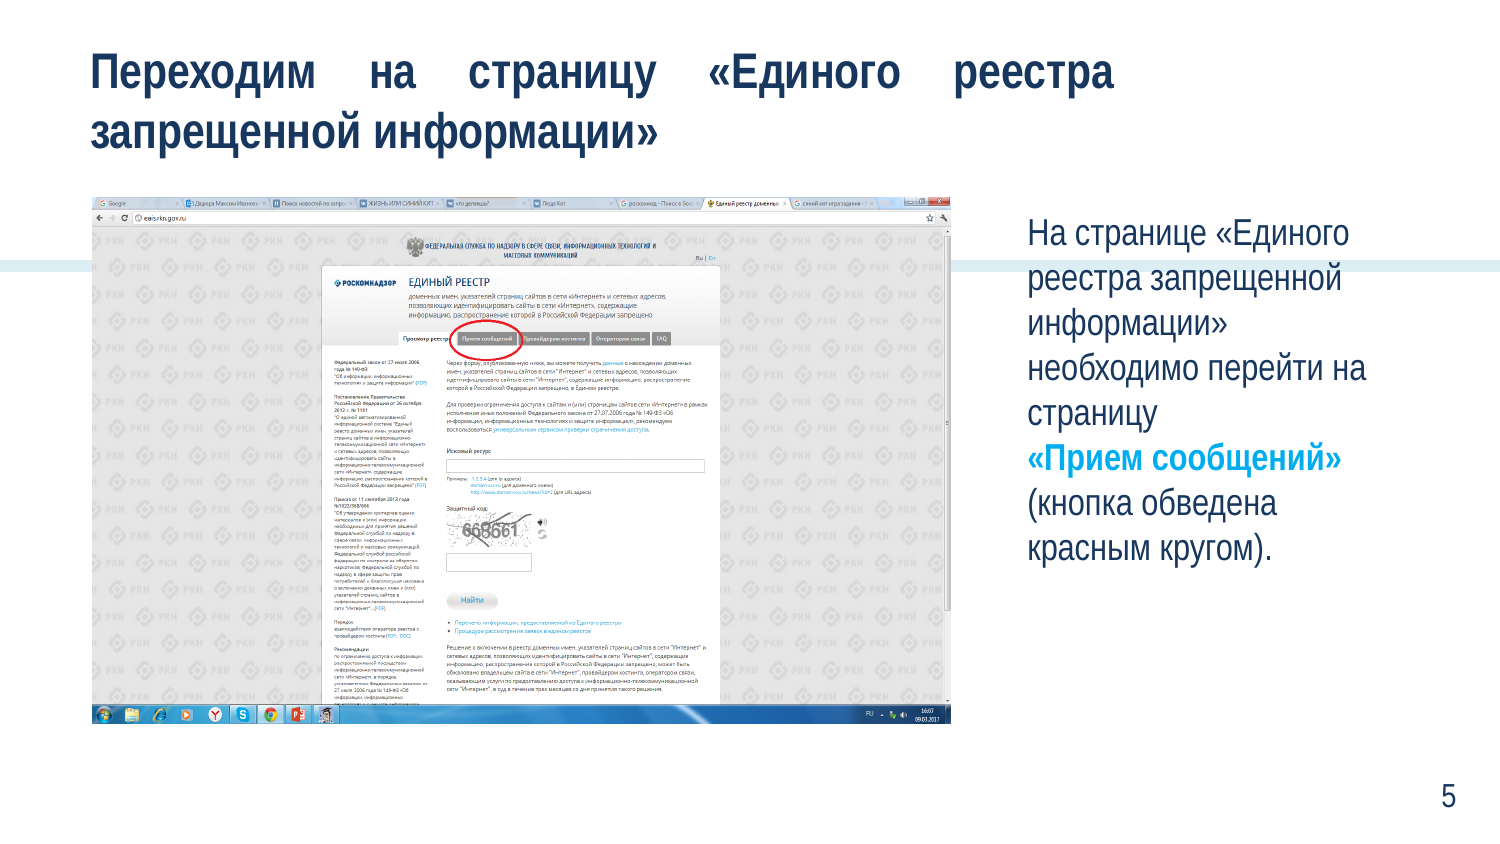

Переходим на страницу «Единого реестра запрещенной информации»
На странице «Единого реестра запрещенной информации» необходимо перейти на страницу
«Прием сообщений»
(кнопка обведена красным кругом).